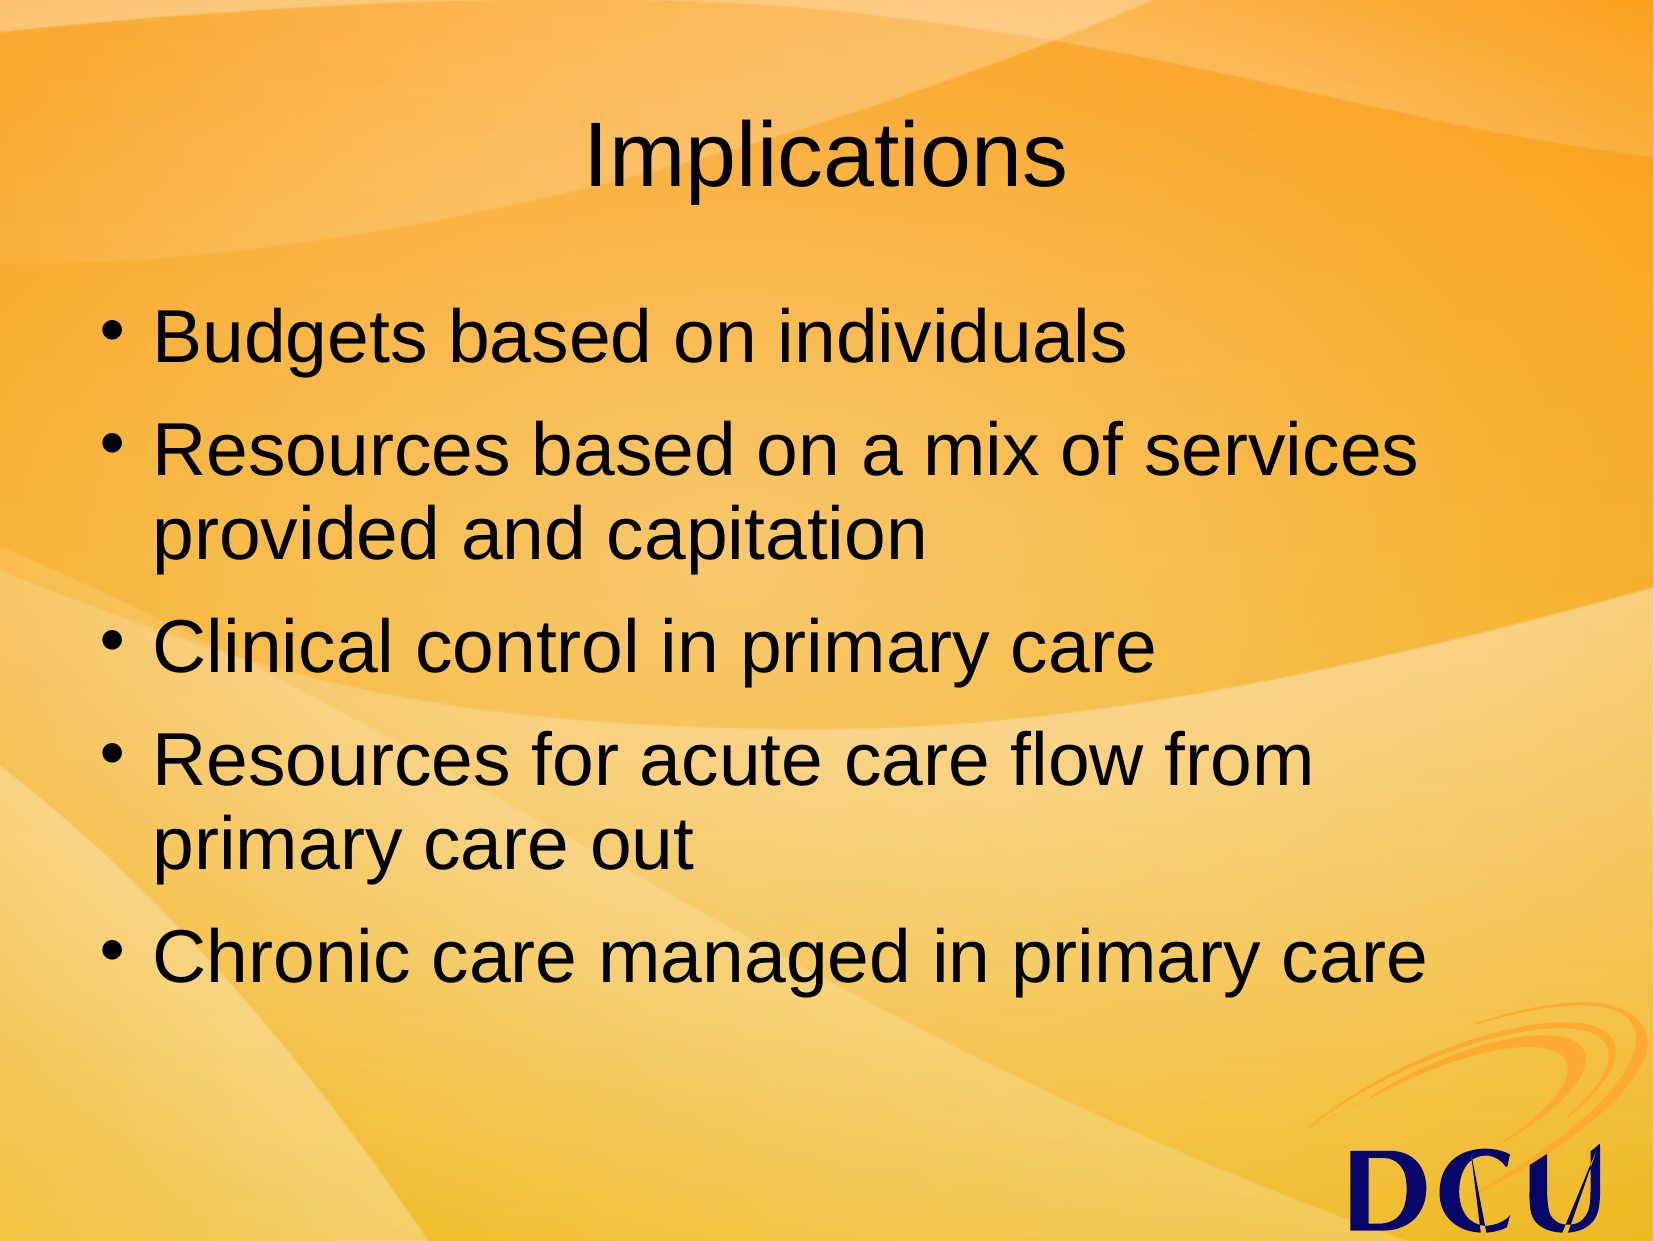

# Implications
Budgets based on individuals
Resources based on a mix of services provided and capitation
Clinical control in primary care
Resources for acute care flow from primary care out
Chronic care managed in primary care